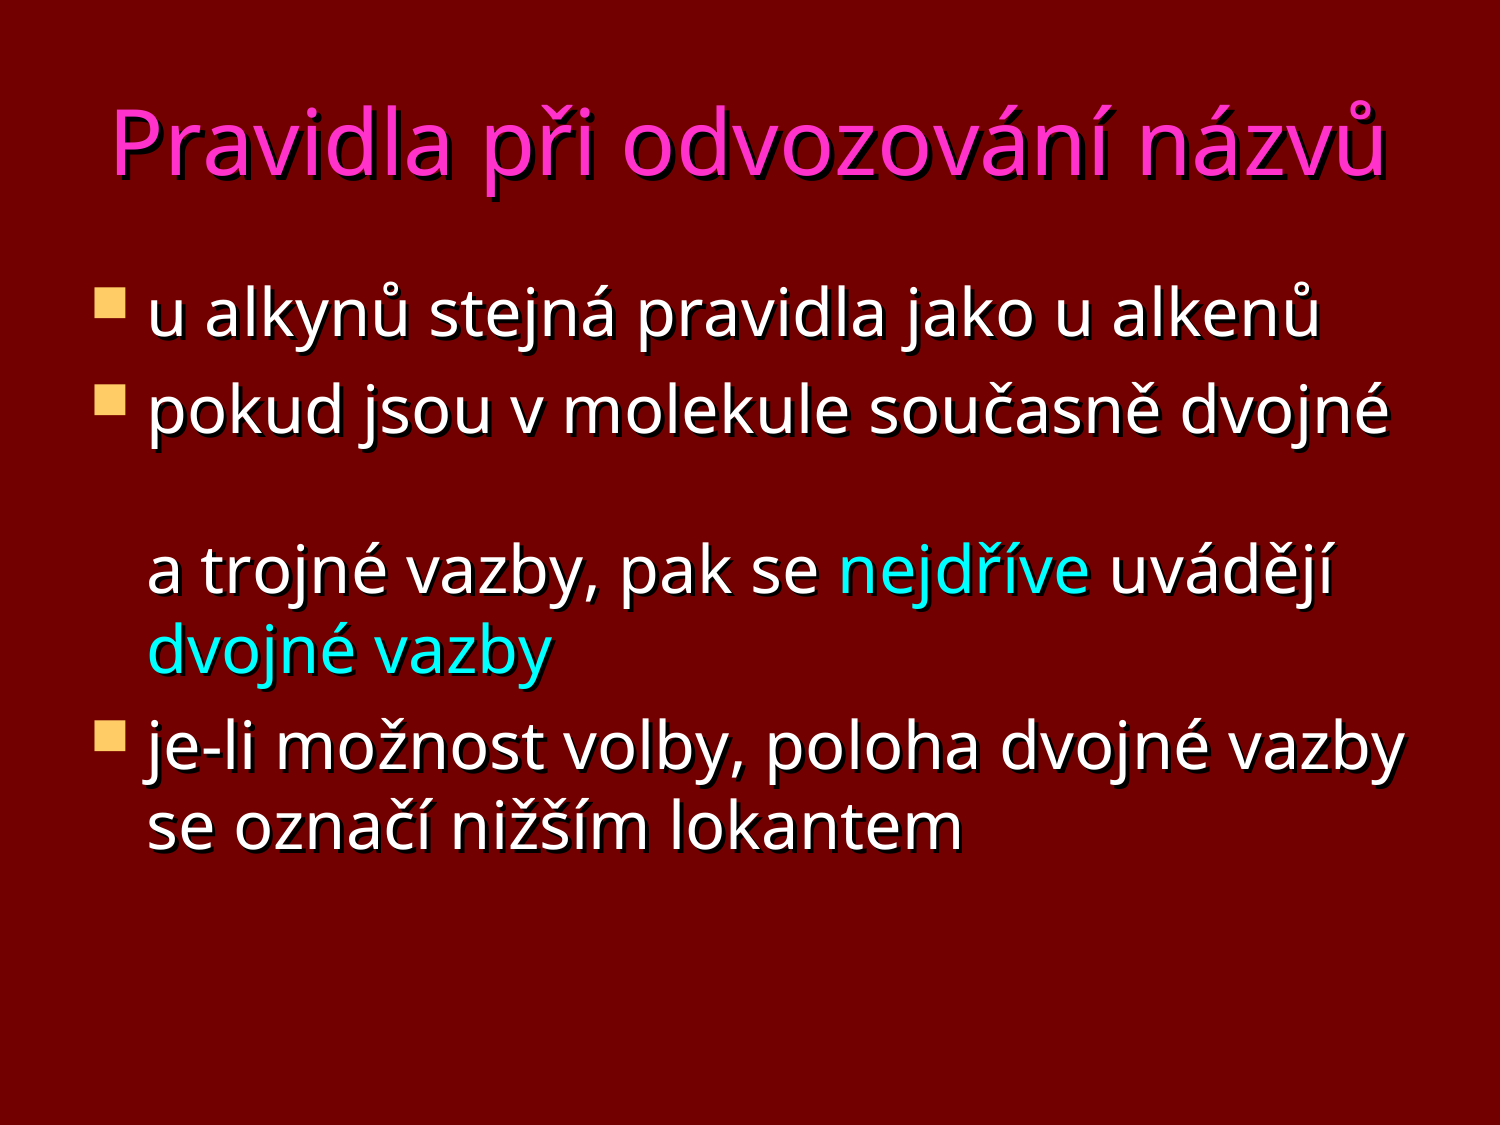

# Pravidla při odvozování názvů
u alkynů stejná pravidla jako u alkenů
pokud jsou v molekule současně dvojné
a trojné vazby, pak se nejdříve uvádějí dvojné vazby
je-li možnost volby, poloha dvojné vazby se označí nižším lokantem